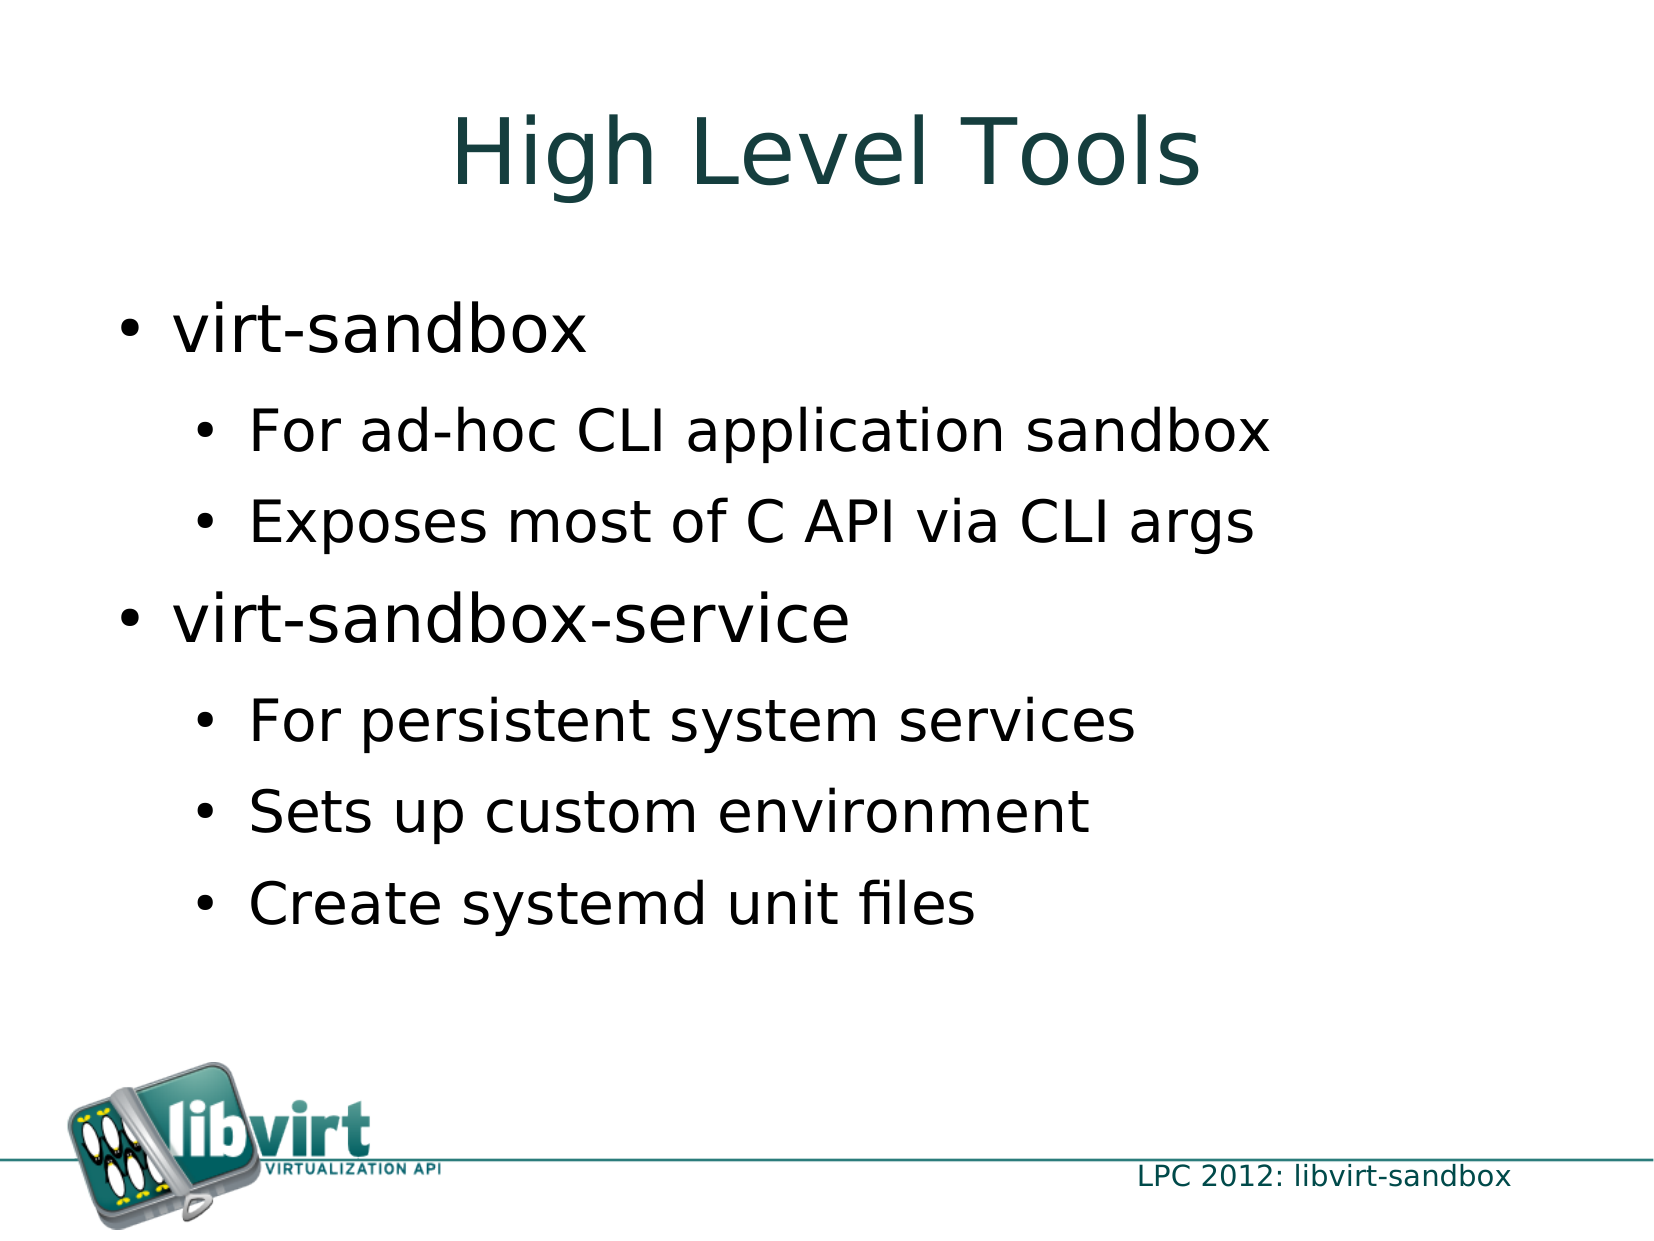

# High Level Tools
virt-sandbox
For ad-hoc CLI application sandbox
Exposes most of C API via CLI args
virt-sandbox-service
For persistent system services
Sets up custom environment
Create systemd unit files
LPC 2012: libvirt-sandbox